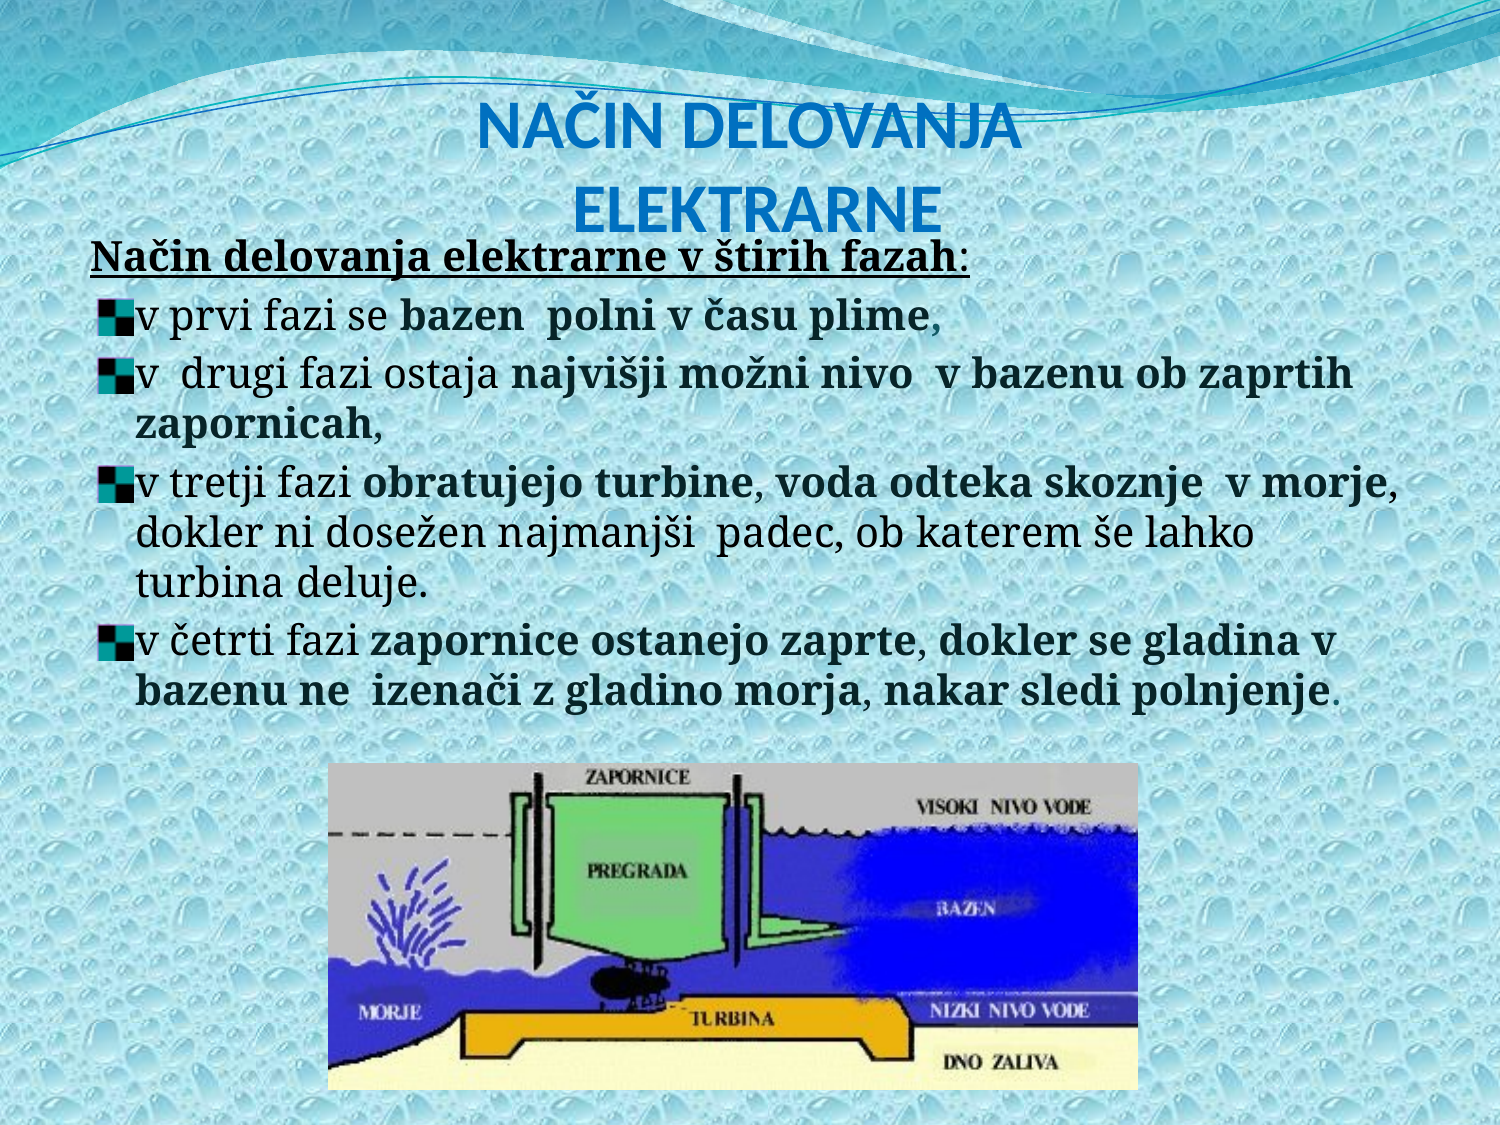

# NAČIN DELOVANJA ELEKTRARNE
Način delovanja elektrarne v štirih fazah:
v prvi fazi se bazen  polni v času plime,
v  drugi fazi ostaja najvišji možni nivo  v bazenu ob zaprtih zapornicah,
v tretji fazi obratujejo turbine, voda odteka skoznje  v morje, dokler ni dosežen najmanjši  padec, ob katerem še lahko  turbina deluje.
v četrti fazi zapornice ostanejo zaprte, dokler se gladina v bazenu ne  izenači z gladino morja, nakar sledi polnjenje.